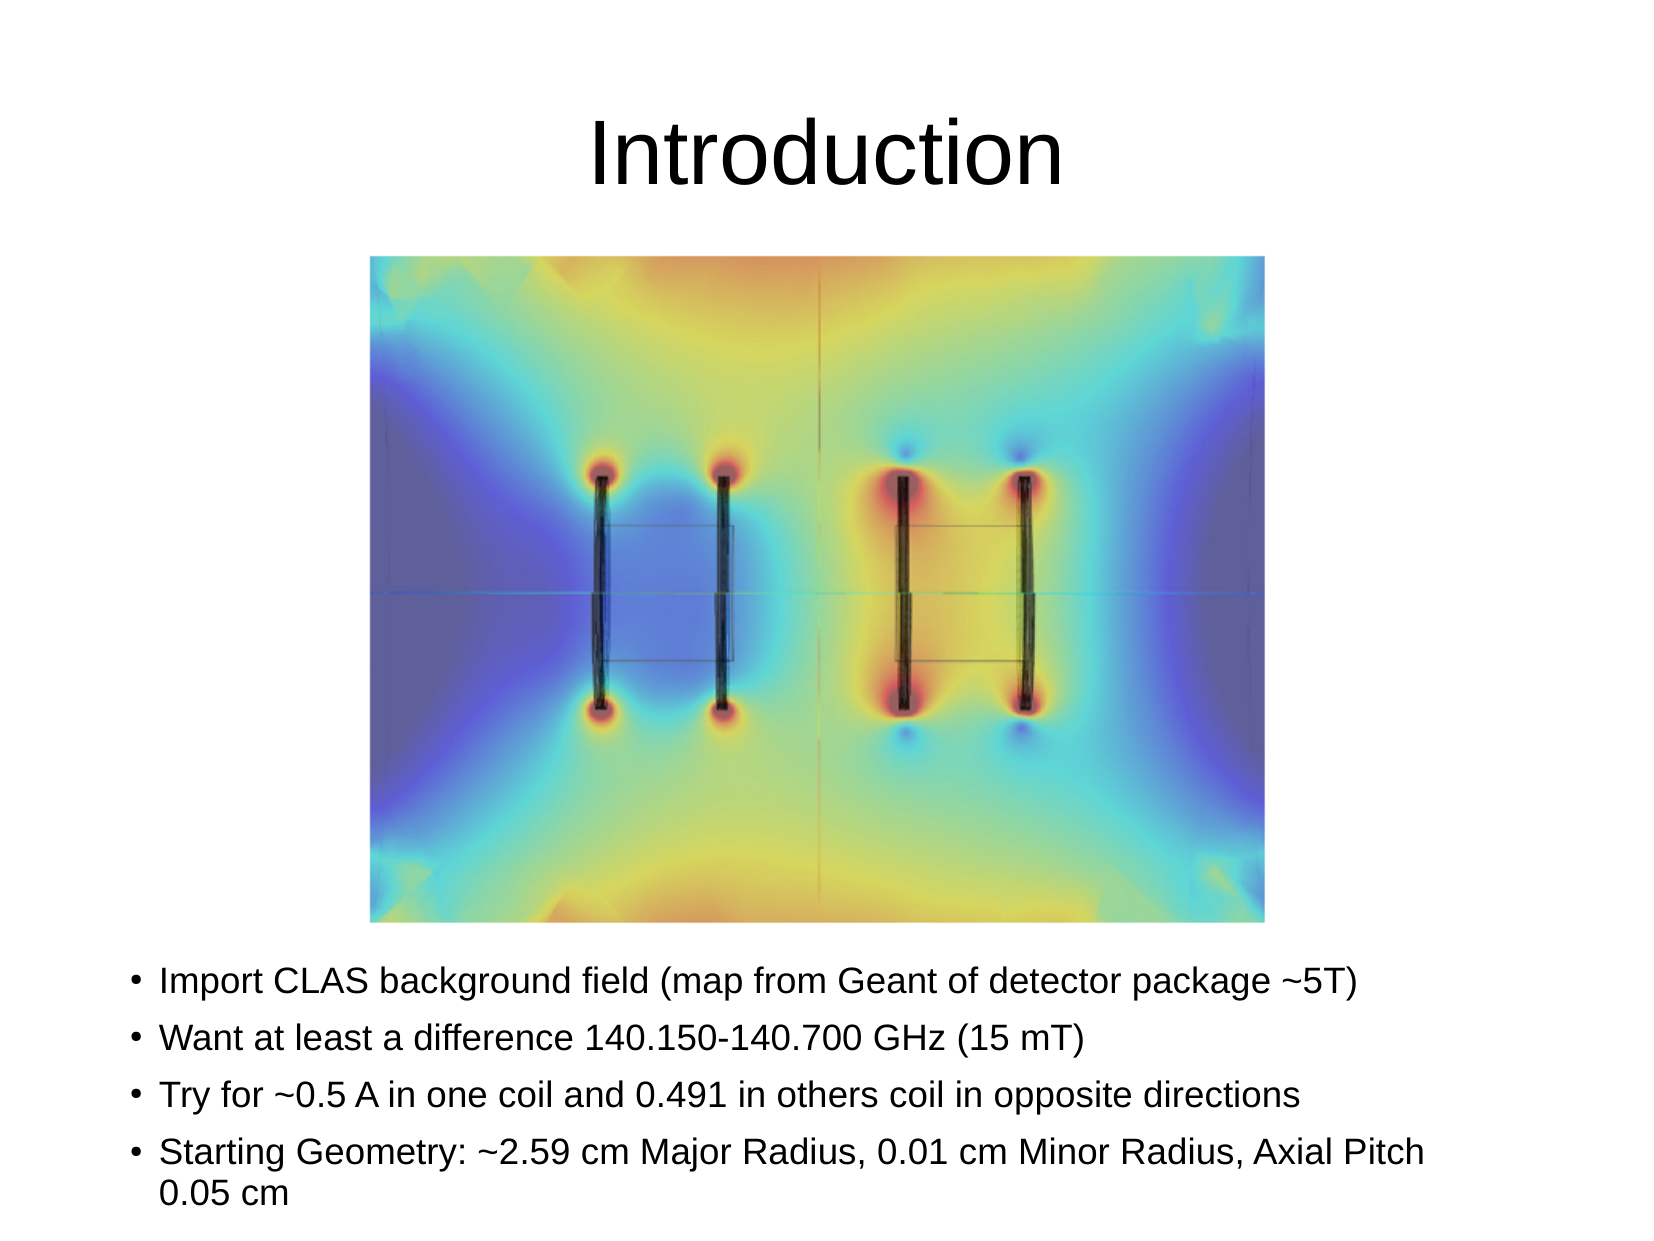

Introduction
# Import CLAS background field (map from Geant of detector package ~5T)
Want at least a difference 140.150-140.700 GHz (15 mT)
Try for ~0.5 A in one coil and 0.491 in others coil in opposite directions
Starting Geometry: ~2.59 cm Major Radius, 0.01 cm Minor Radius, Axial Pitch 0.05 cm